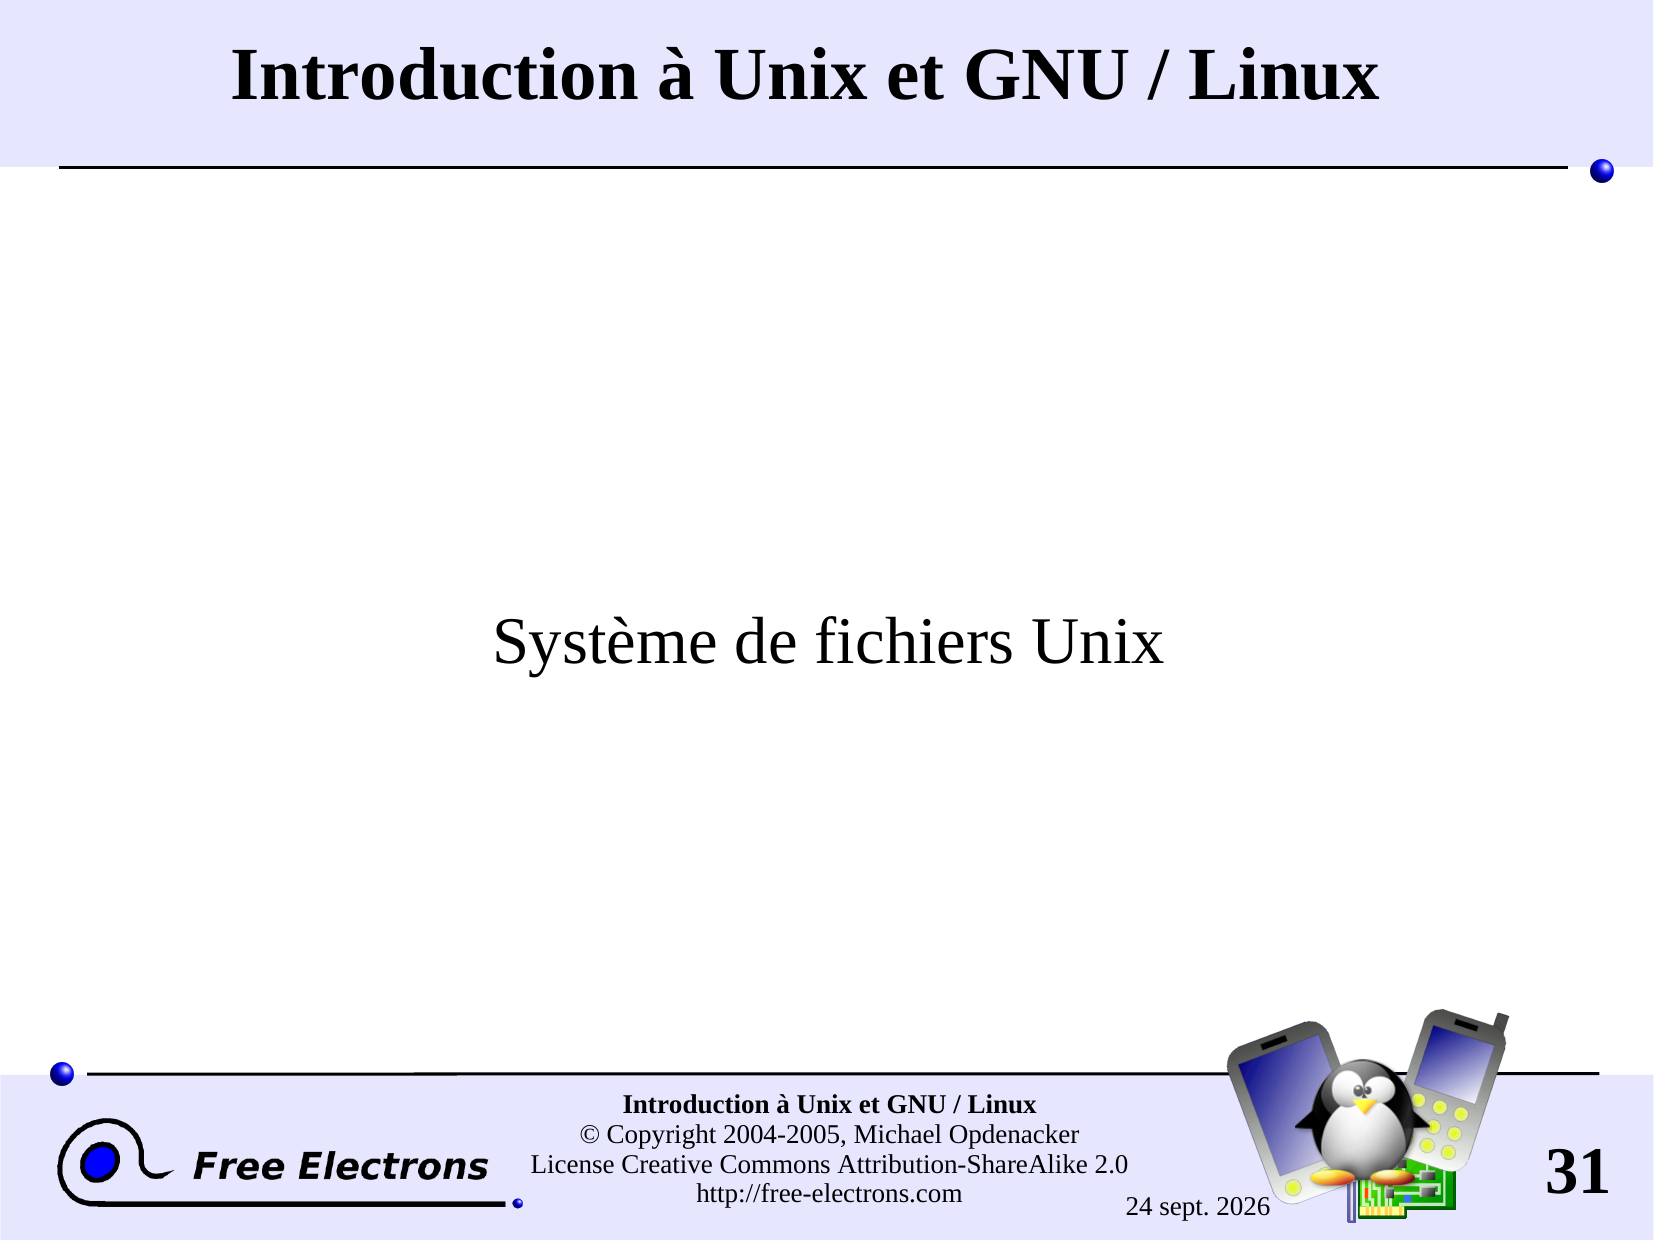

# Introduction à Unix et GNU / Linux
Système de fichiers Unix